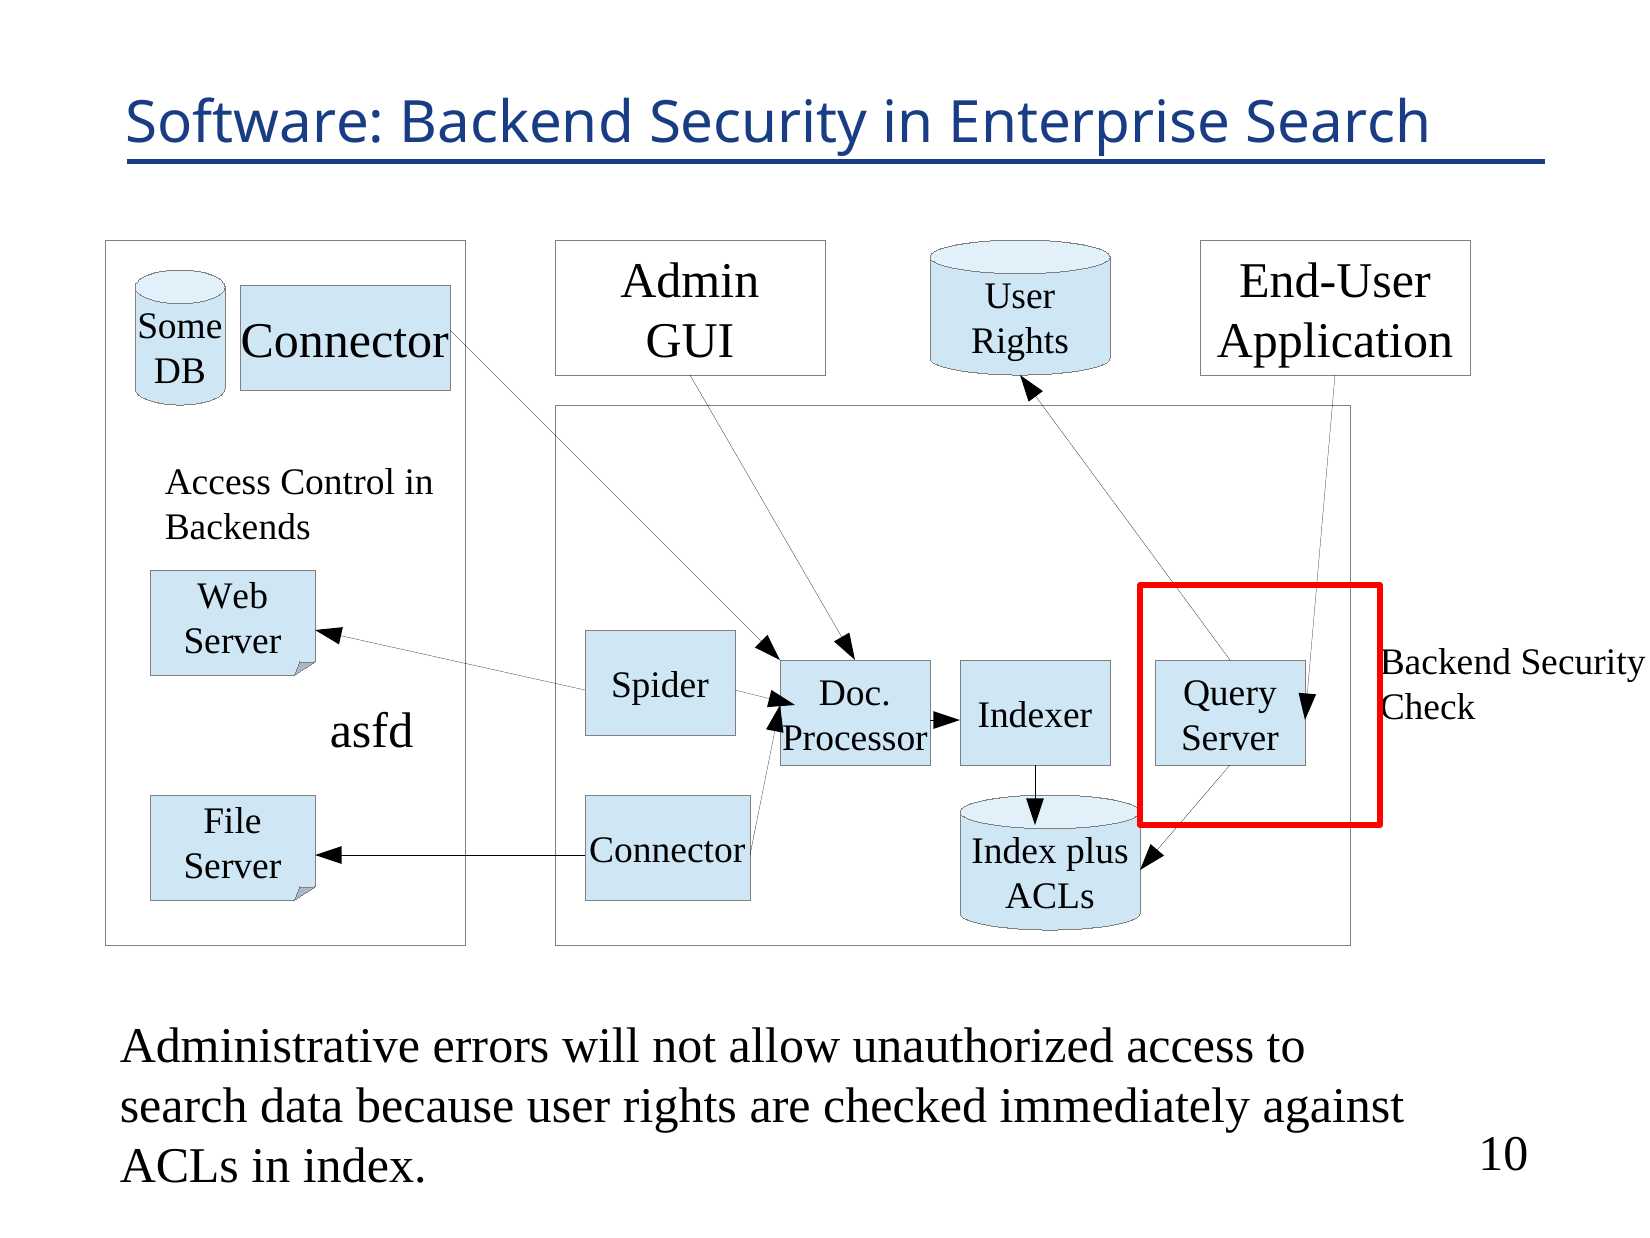

# Software: Backend Security in Enterprise Search
Admin
GUI
User
Rights
End-User
Application
Some
DB
Connector
Access Control in Backends
Web
Server
Spider
Backend Security Check
Doc.
Processor
Indexer
Query
Server
asfd
File
Server
Connector
Index plus
ACLs
Administrative errors will not allow unauthorized access to search data because user rights are checked immediately against
ACLs in index.
10